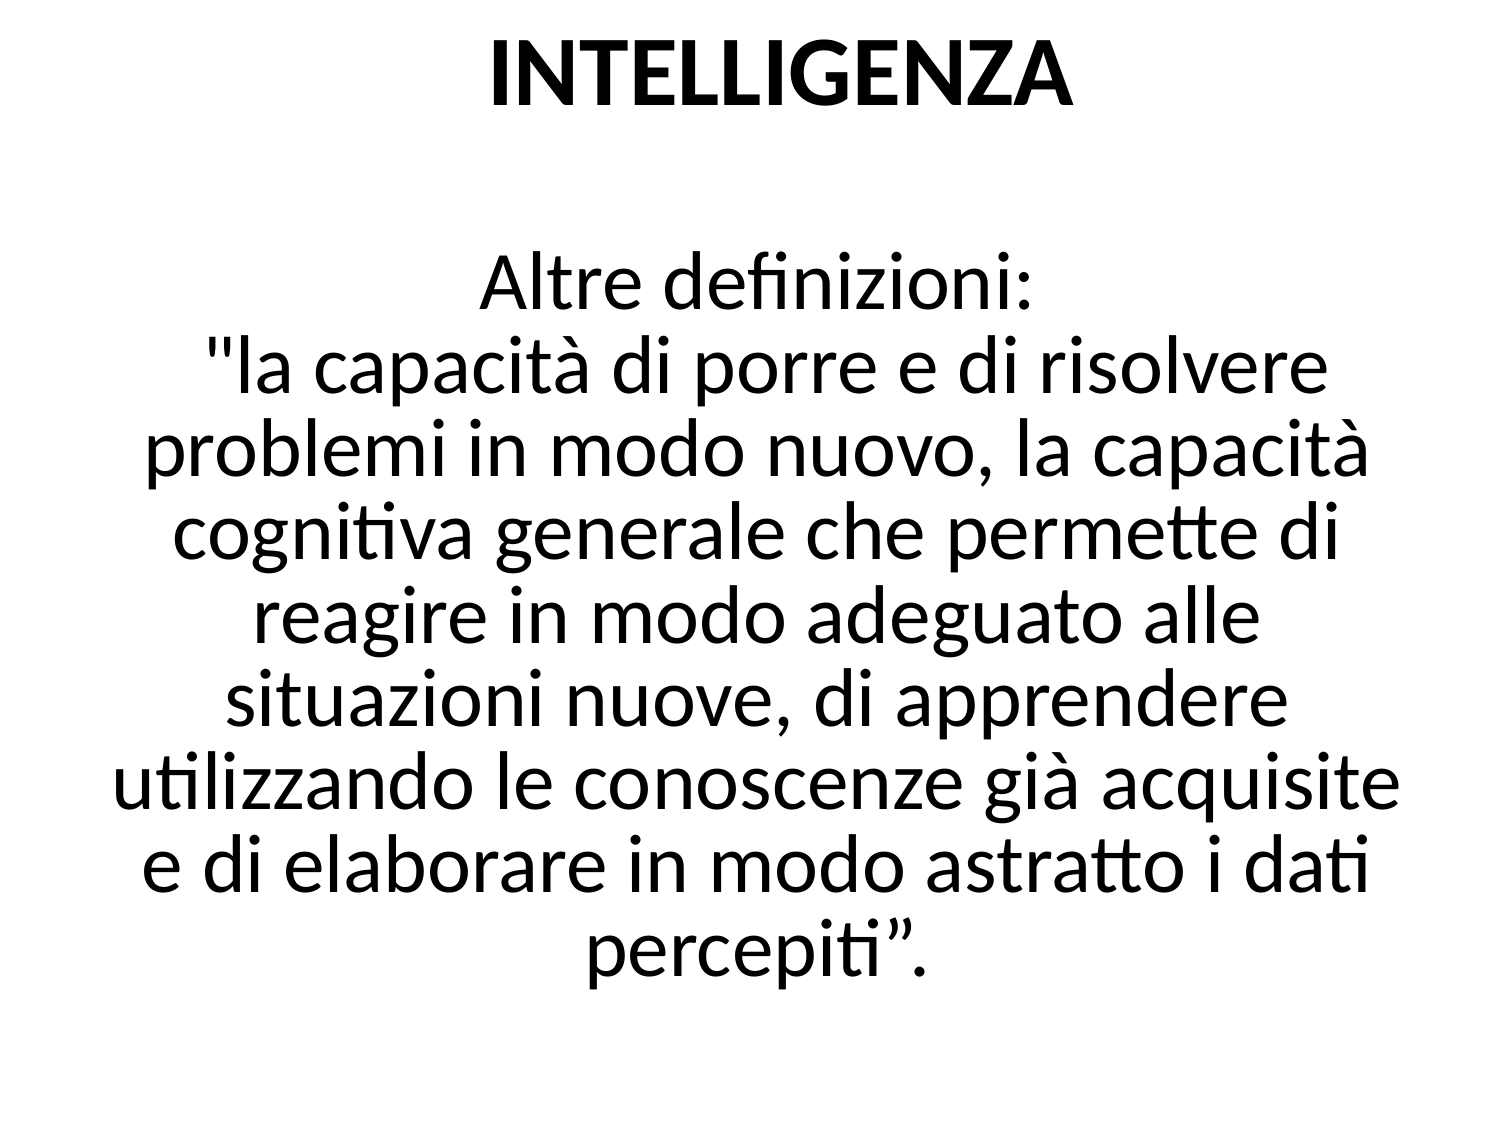

INTELLIGENZA
# Altre definizioni: "la capacità di porre e di risolvere problemi in modo nuovo, la capacità cognitiva generale che permette di reagire in modo adeguato alle situazioni nuove, di apprendere utilizzando le conoscenze già acquisite e di elaborare in modo astratto i dati percepiti”.